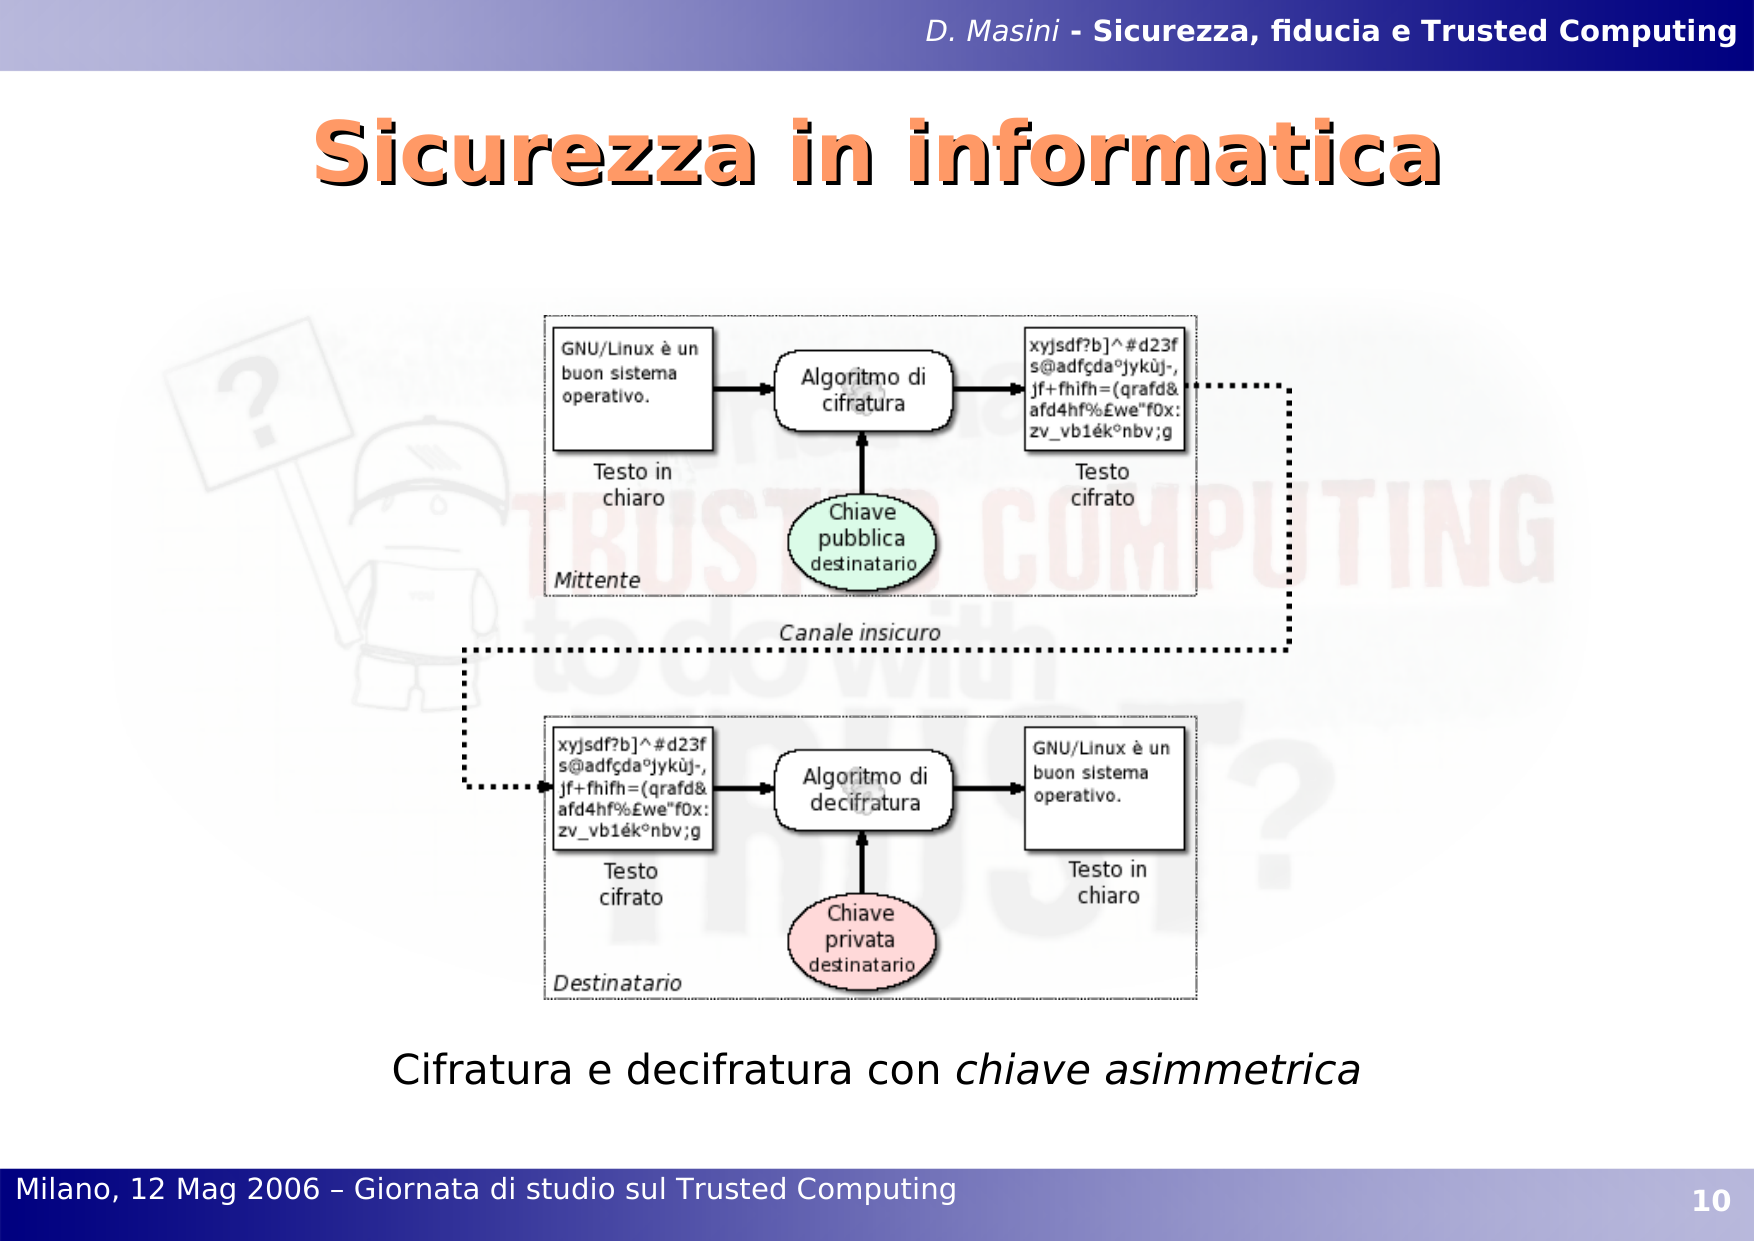

D. Masini - Sicurezza, fiducia e Trusted Computing
# Sicurezza in informatica
Cifratura e decifratura con chiave asimmetrica
Milano, 12 Mag 2006 – Giornata di studio sul Trusted Computing